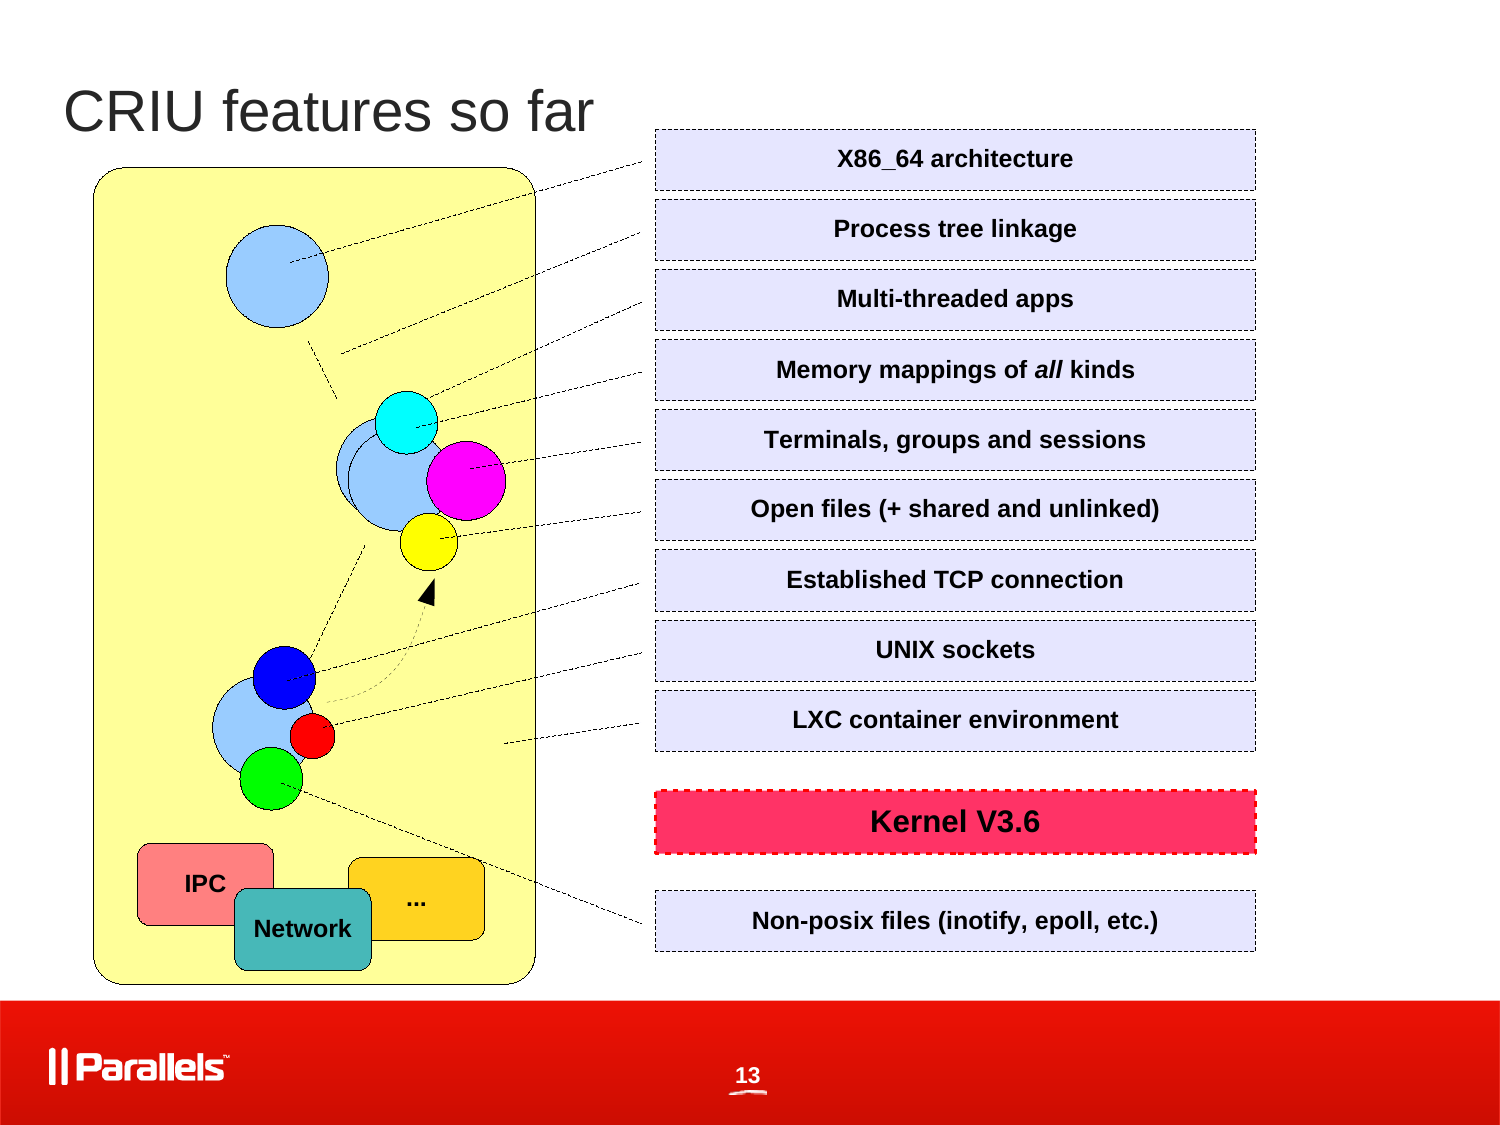

# CRIU features so far
X86_64 architecture
Process tree linkage
Multi-threaded apps
Memory mappings of all kinds
Terminals, groups and sessions
Open files (+ shared and unlinked)
Established TCP connection
UNIX sockets
LXC container environment
Kernel V3.6
IPC
...
Network
Non-posix files (inotify, epoll, etc.)